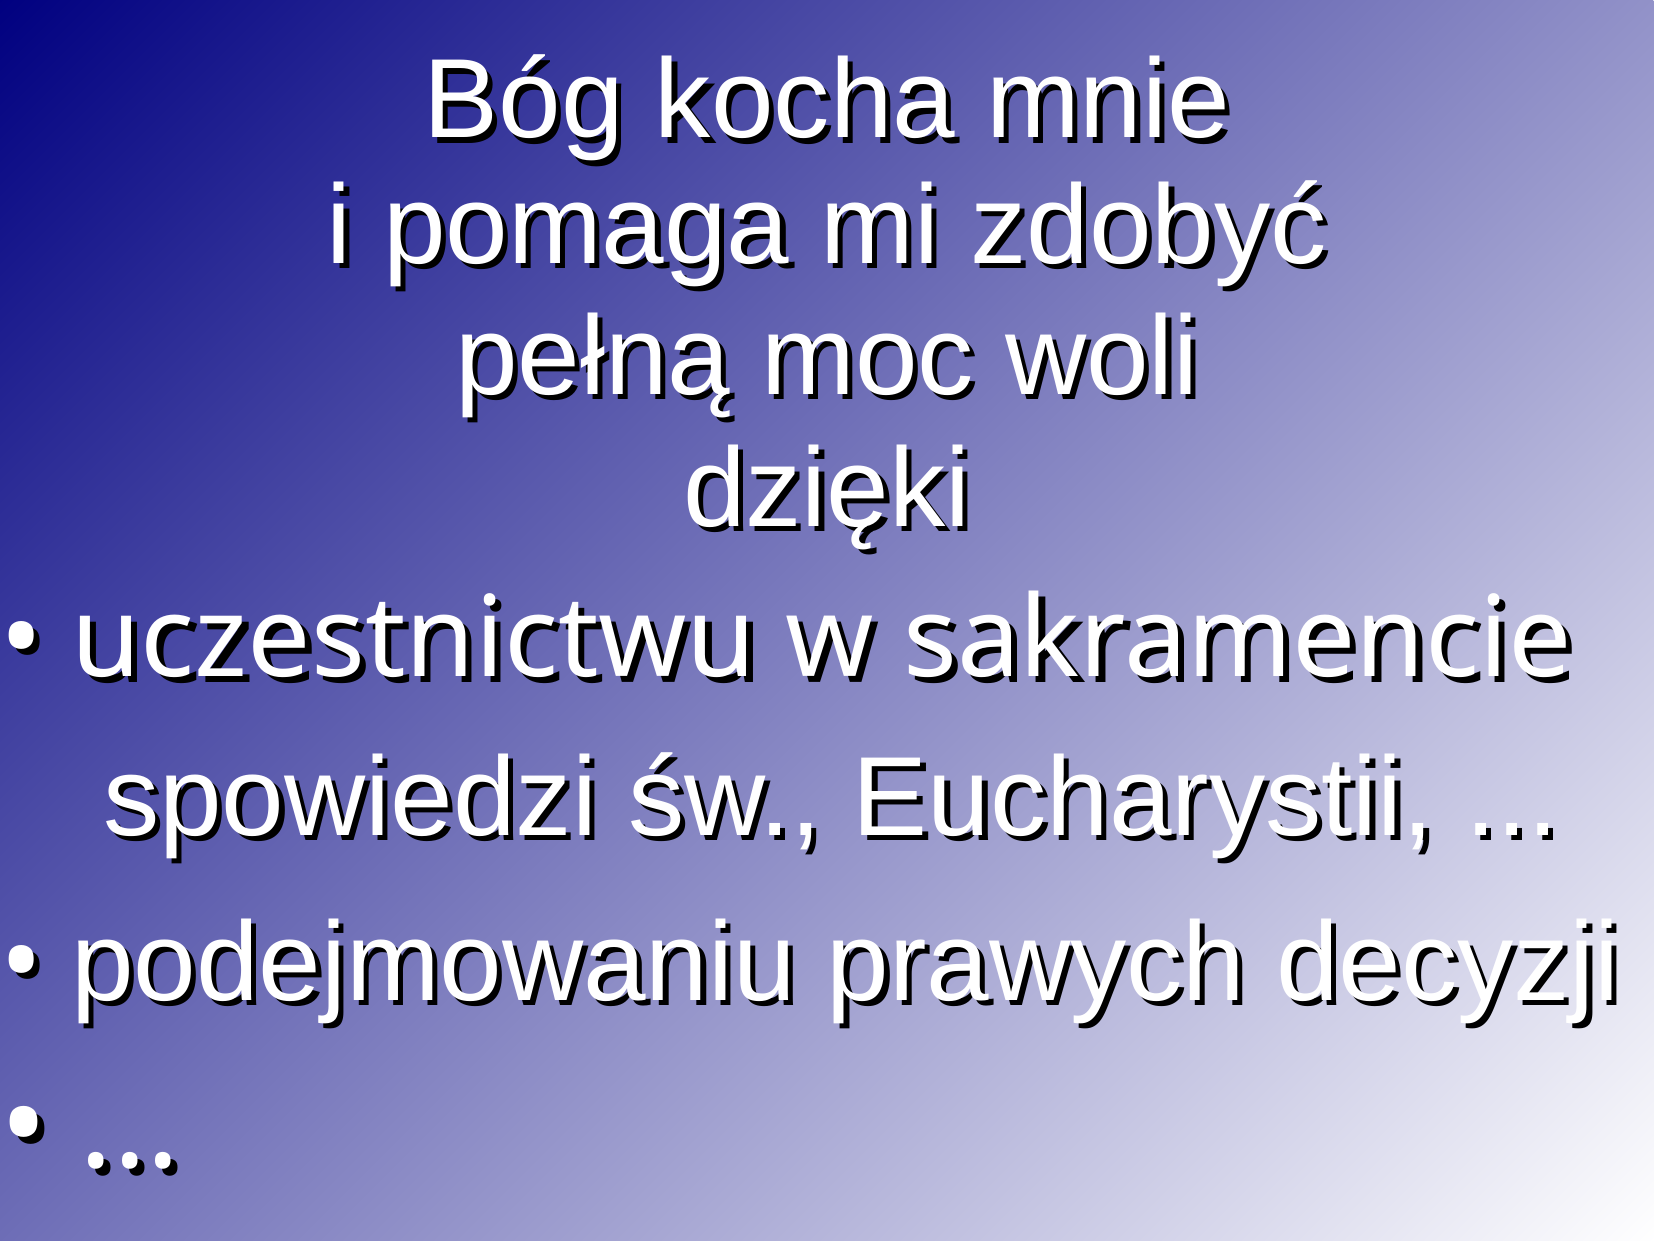

# Bóg kocha mnie
i pomaga mi zdobyć
pełną moc woli
dzięki
• uczestnictwu w sakramencie
	 spowiedzi św., Eucharystii, ...
• podejmowaniu prawych decyzji
• ...